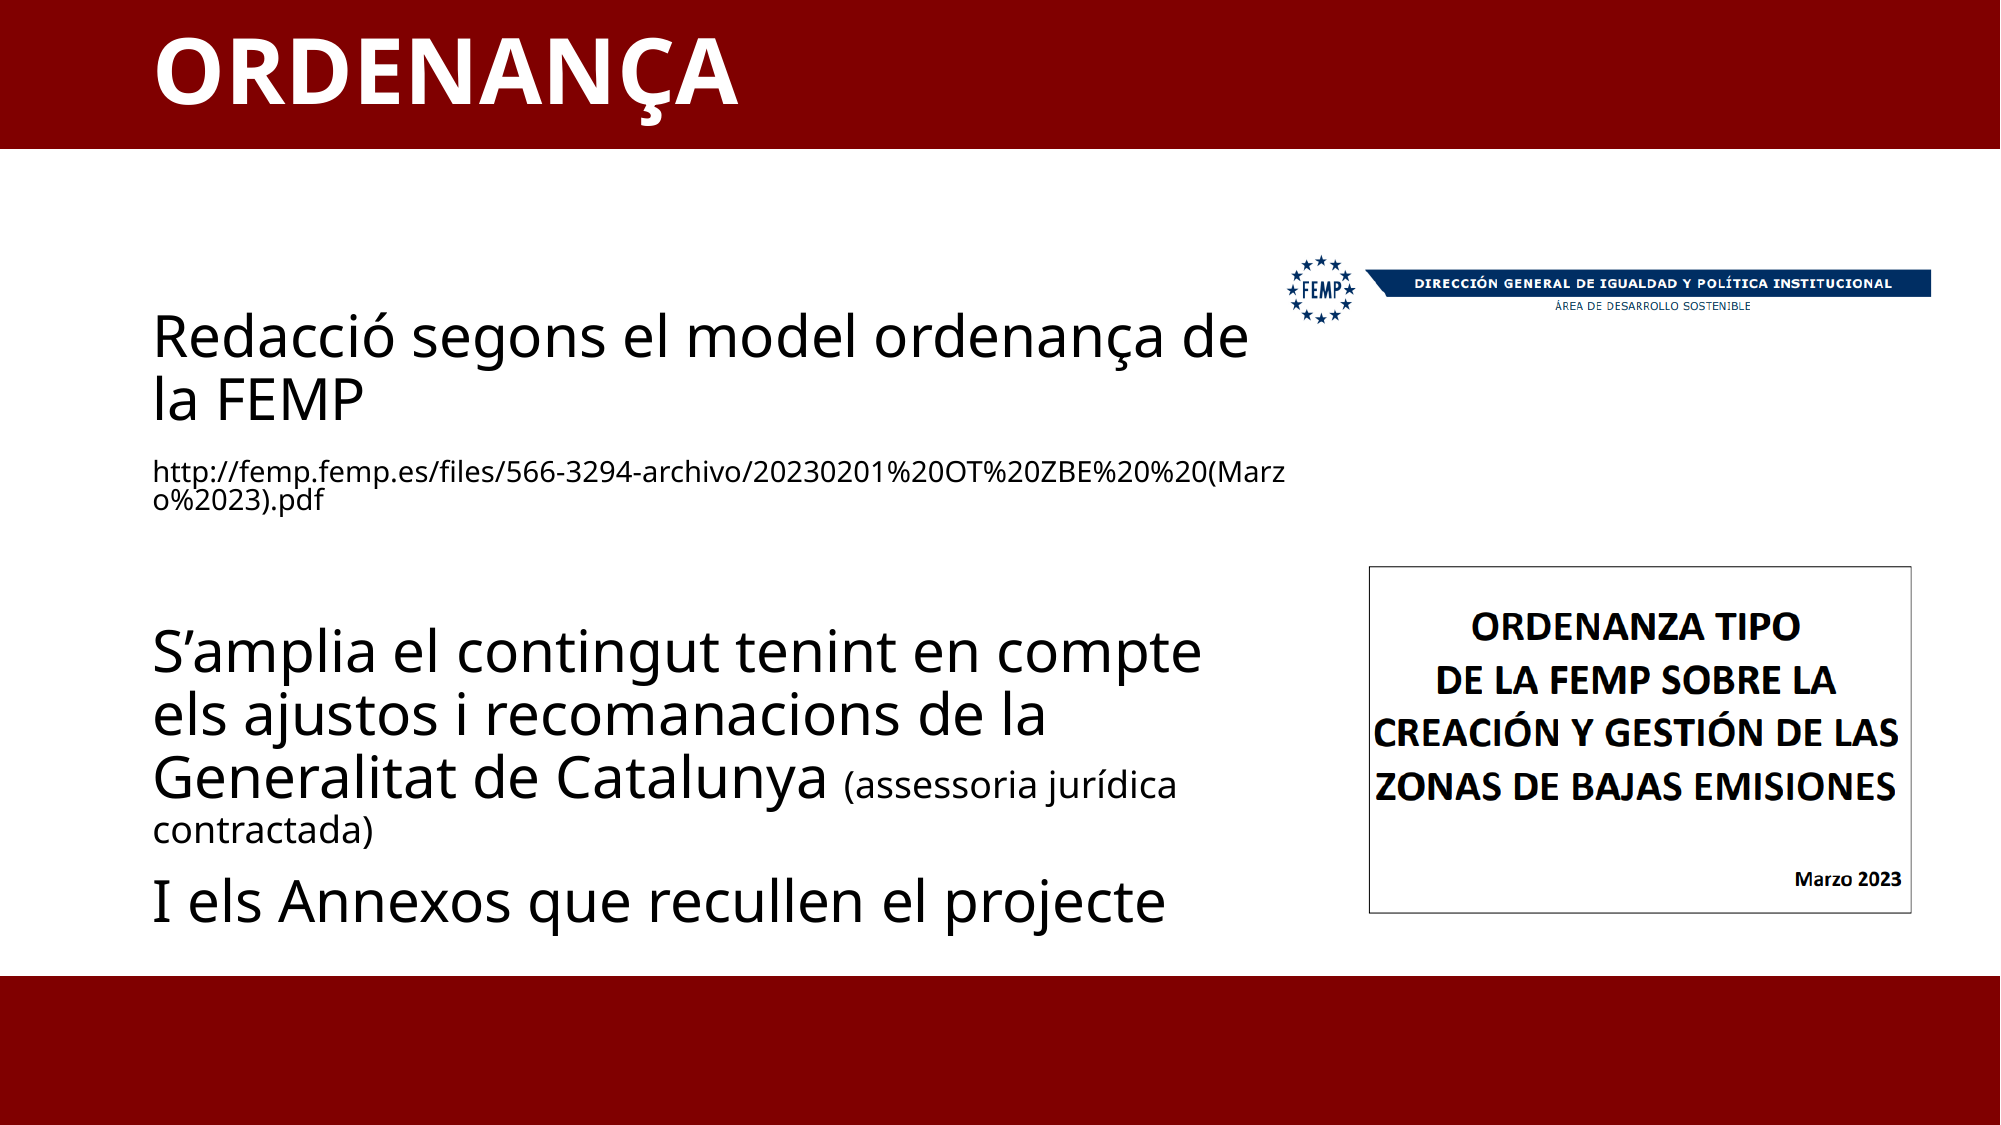

ORDENANÇA
# Redacció segons el model ordenança de la FEMP
http://femp.femp.es/files/566-3294-archivo/20230201%20OT%20ZBE%20%20(Marzo%2023).pdf
S’amplia el contingut tenint en compte els ajustos i recomanacions de la Generalitat de Catalunya (assessoria jurídica contractada)
I els Annexos que recullen el projecte